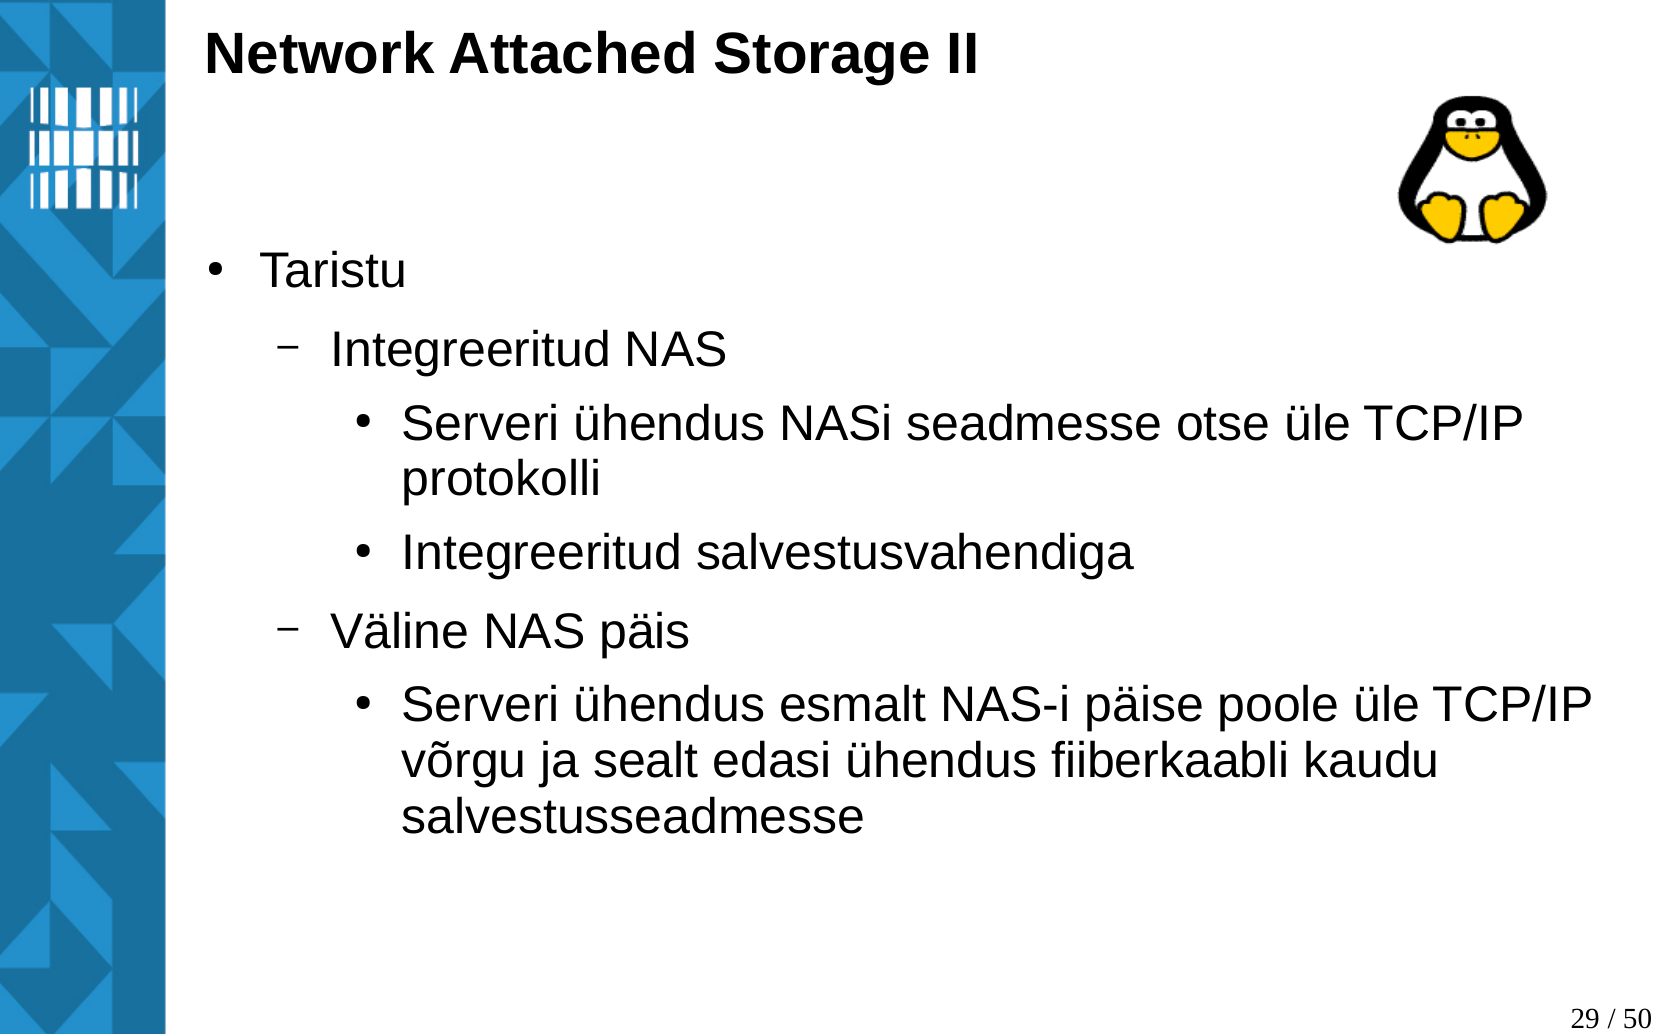

# Network Attached Storage II
Taristu
Integreeritud NAS
Serveri ühendus NASi seadmesse otse üle TCP/IP protokolli
Integreeritud salvestusvahendiga
Väline NAS päis
Serveri ühendus esmalt NAS-i päise poole üle TCP/IP võrgu ja sealt edasi ühendus fiiberkaabli kaudu salvestusseadmesse